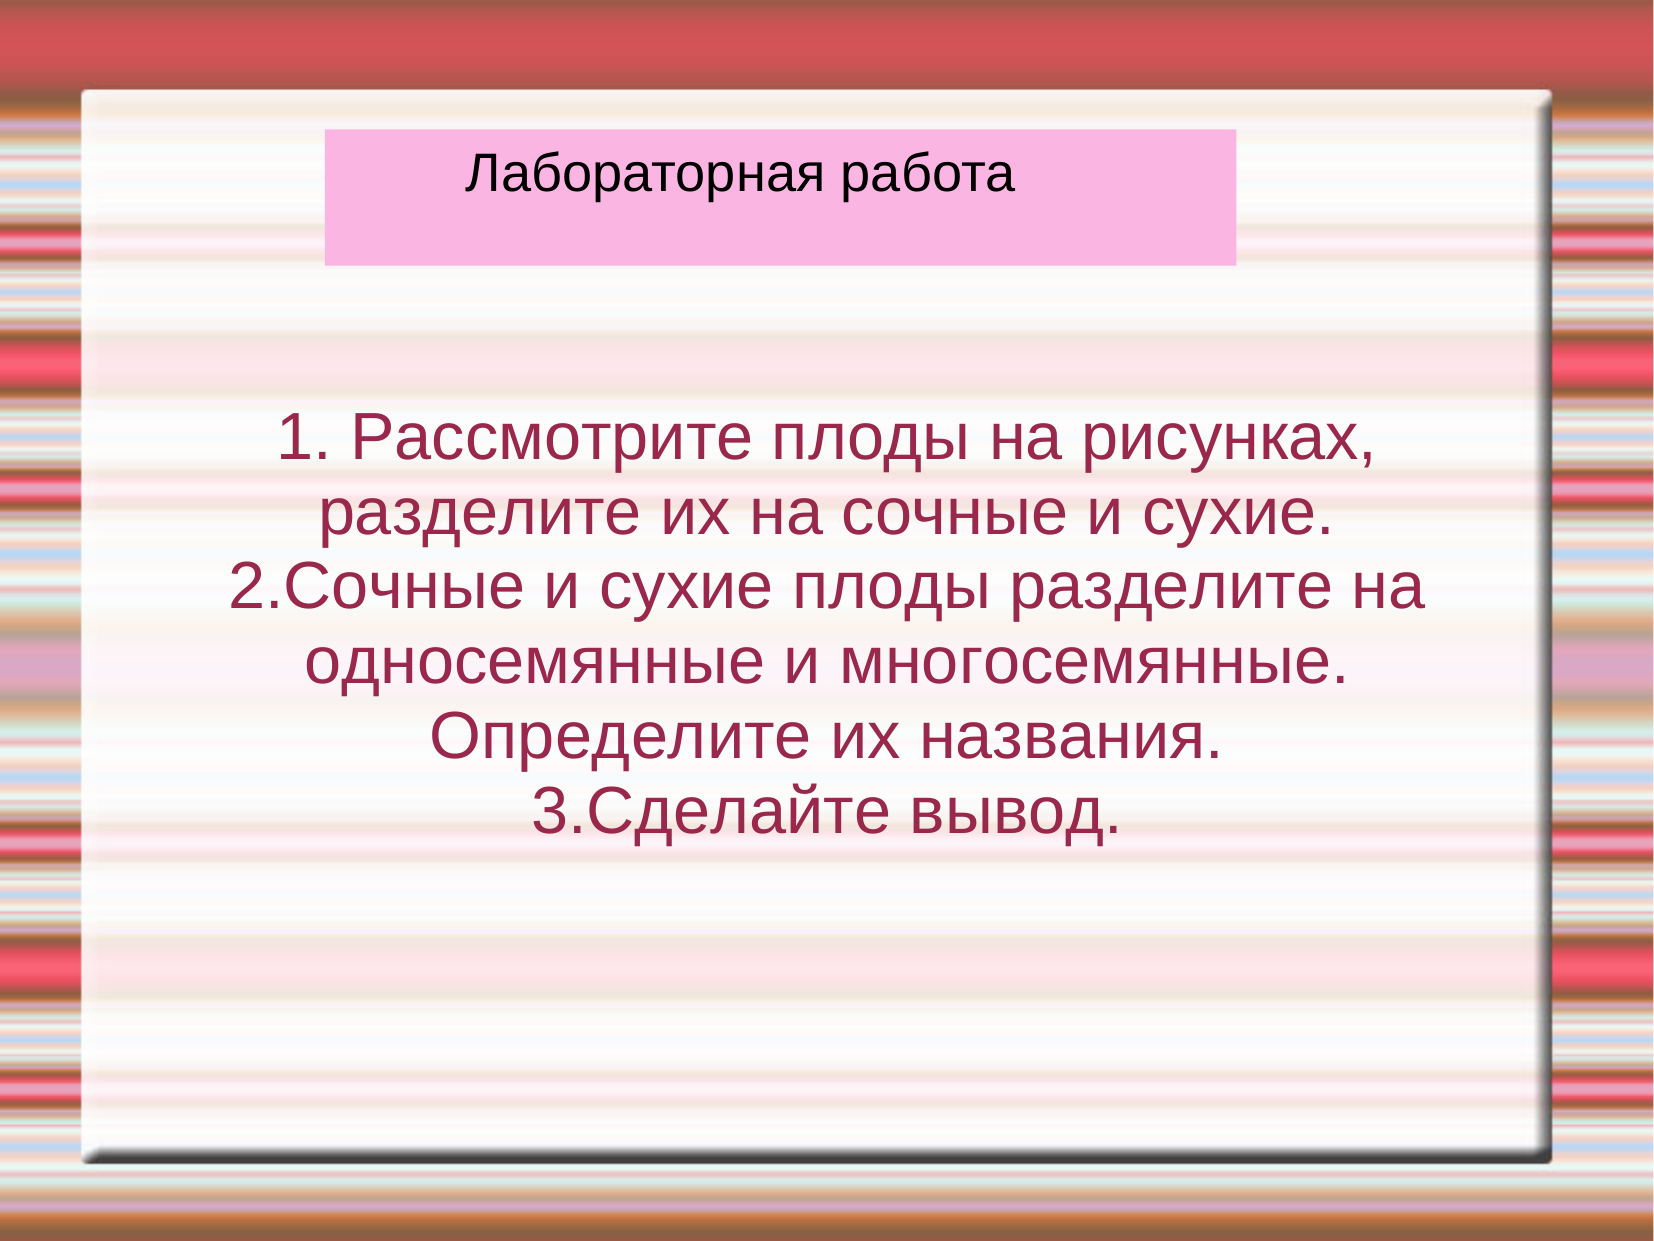

# 1. Рассмотрите плоды на рисунках, разделите их на сочные и сухие.
2.Сочные и сухие плоды разделите на односемянные и многосемянные. Определите их названия.
3.Сделайте вывод.
 Лабораторная работа